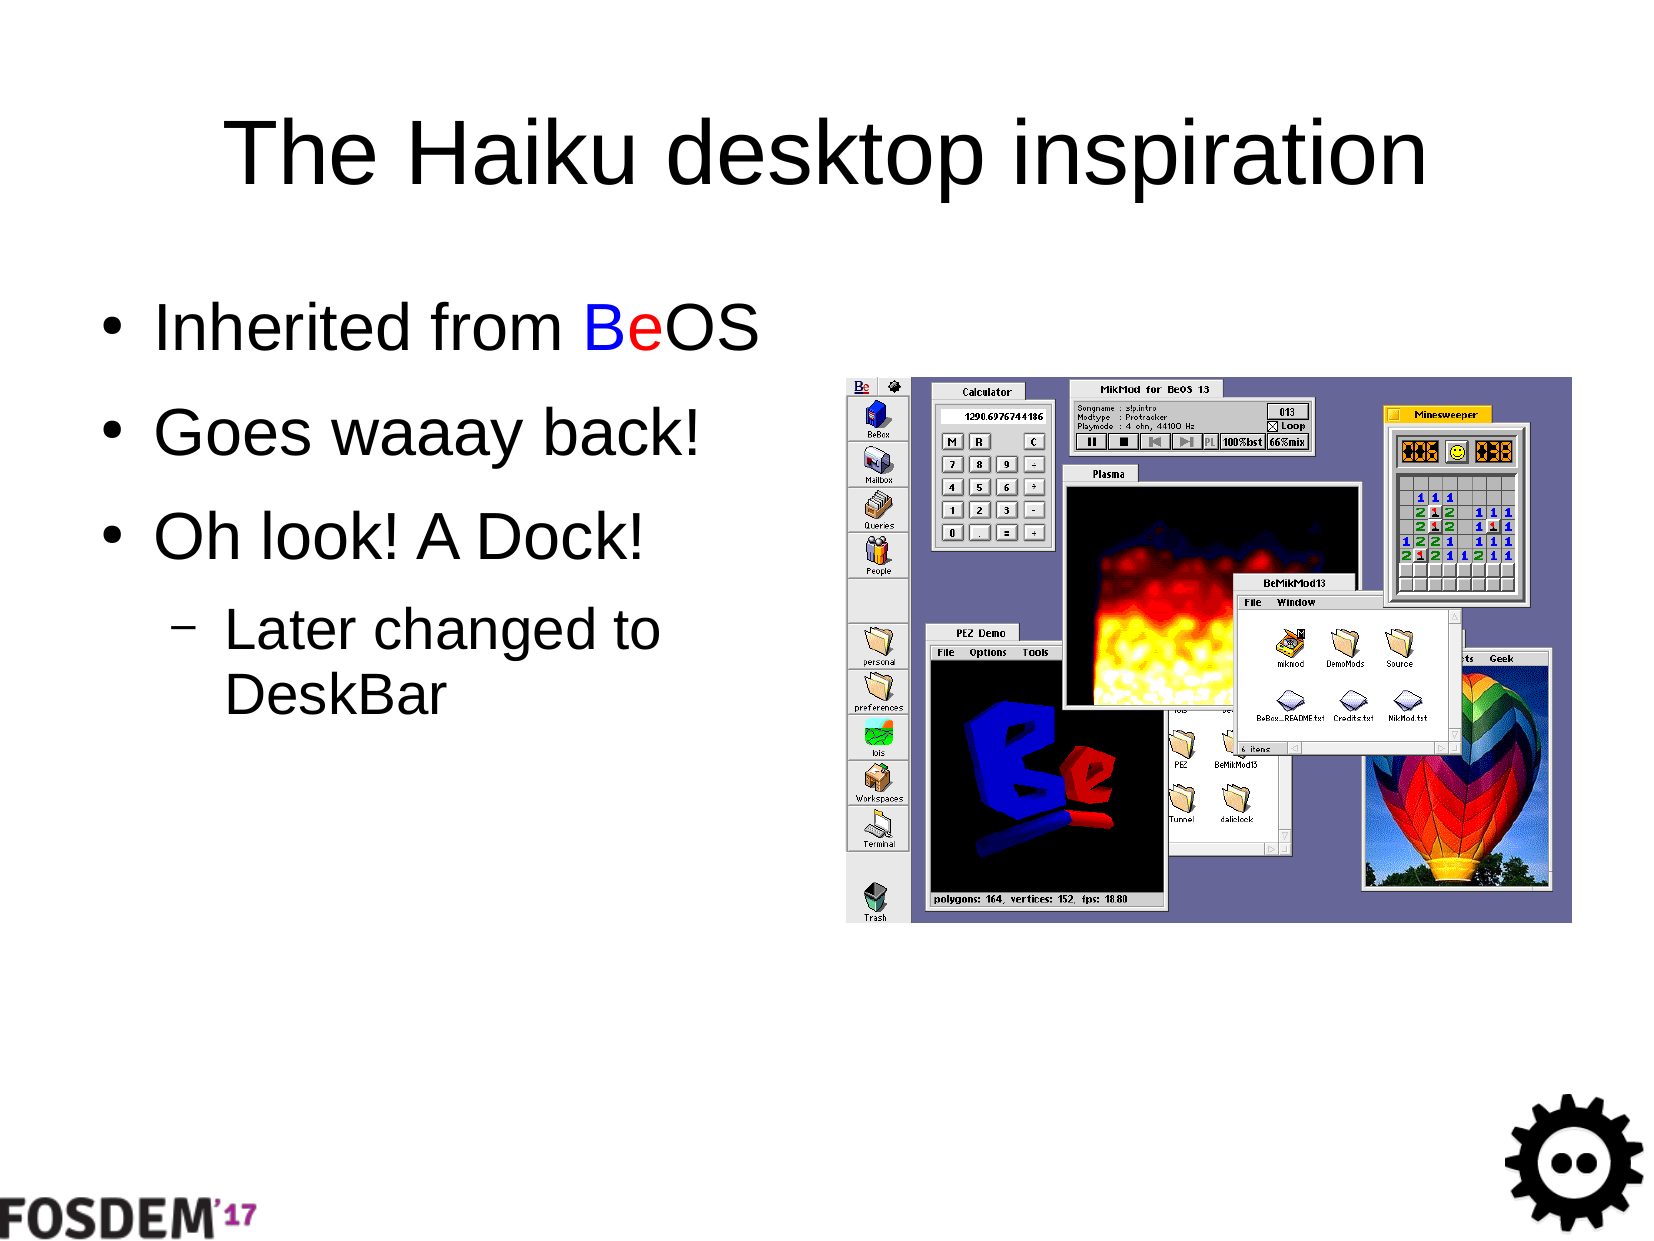

# The Haiku desktop inspiration
Inherited from BeOS
Goes waaay back!
Oh look! A Dock!
Later changed to DeskBar